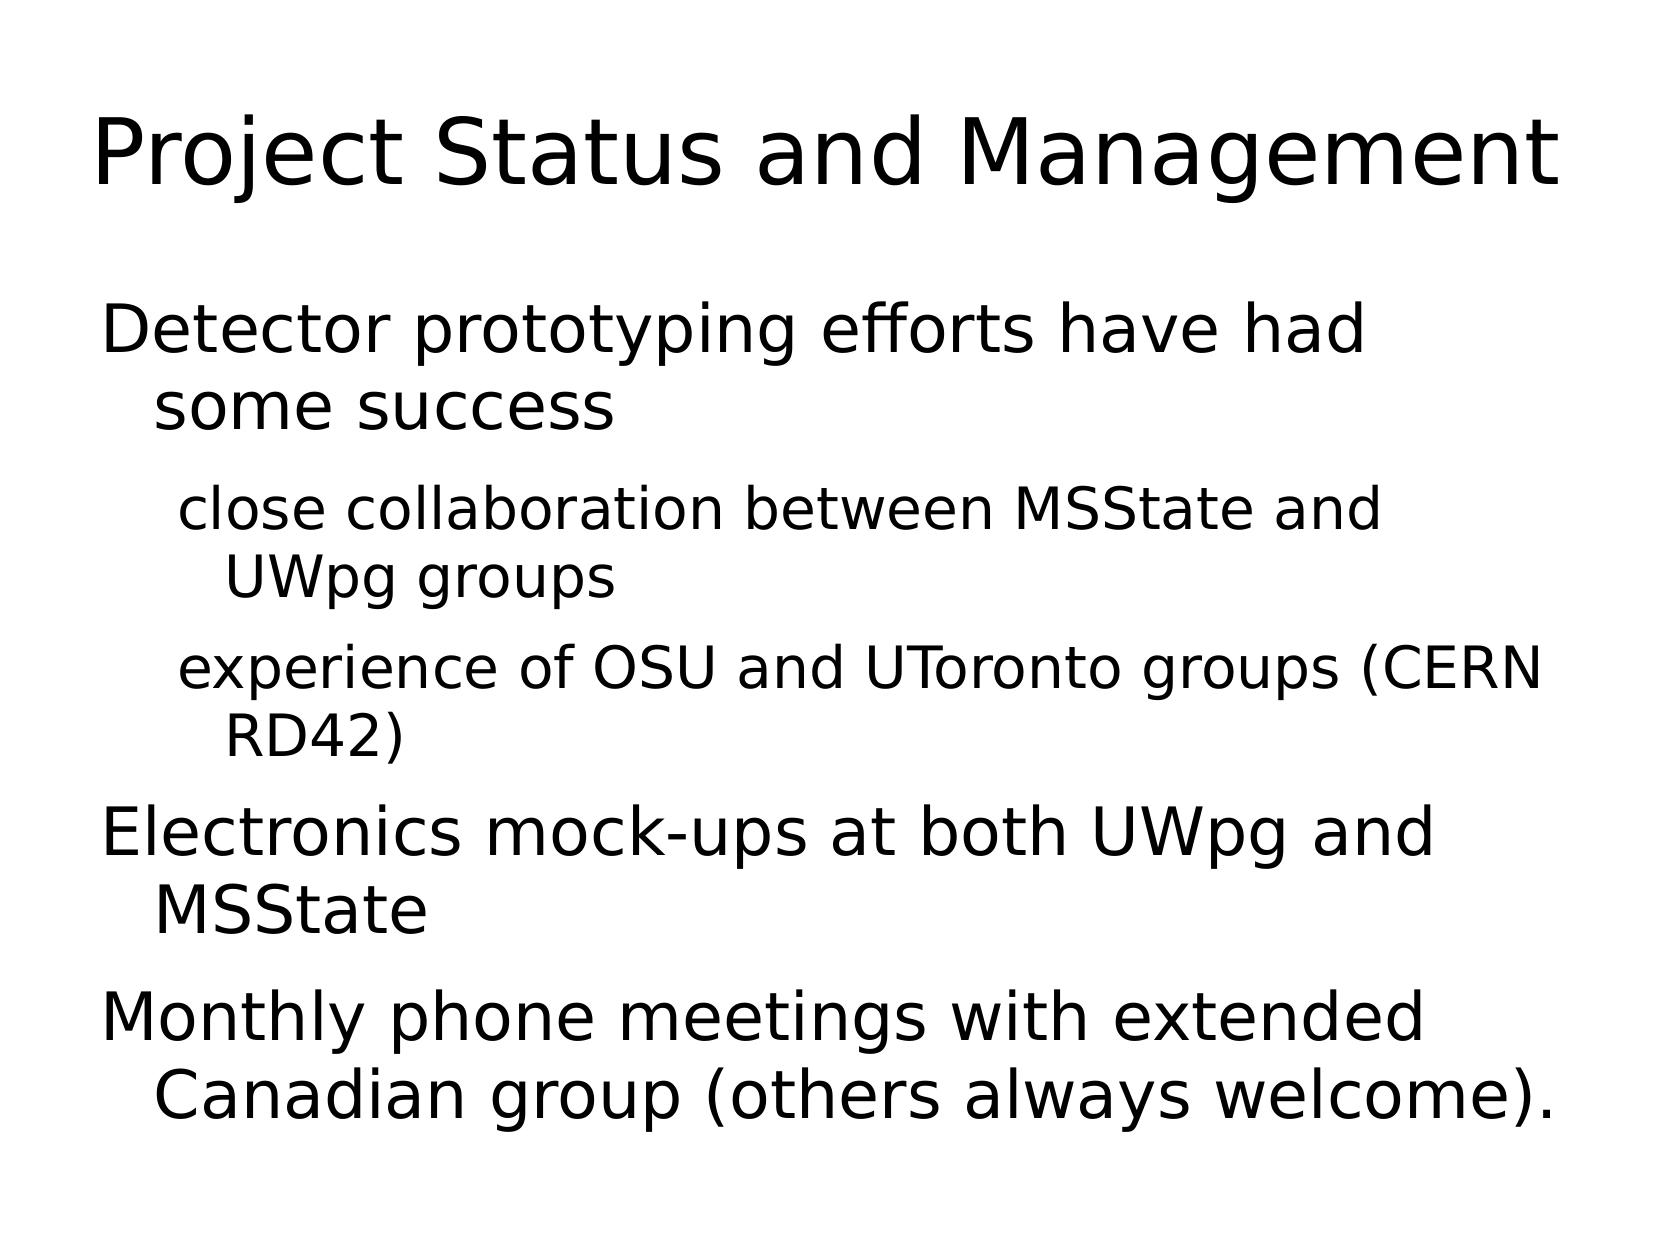

# Project Status and Management
Detector prototyping efforts have had some success
close collaboration between MSState and UWpg groups
experience of OSU and UToronto groups (CERN RD42)
Electronics mock-ups at both UWpg and MSState
Monthly phone meetings with extended Canadian group (others always welcome).